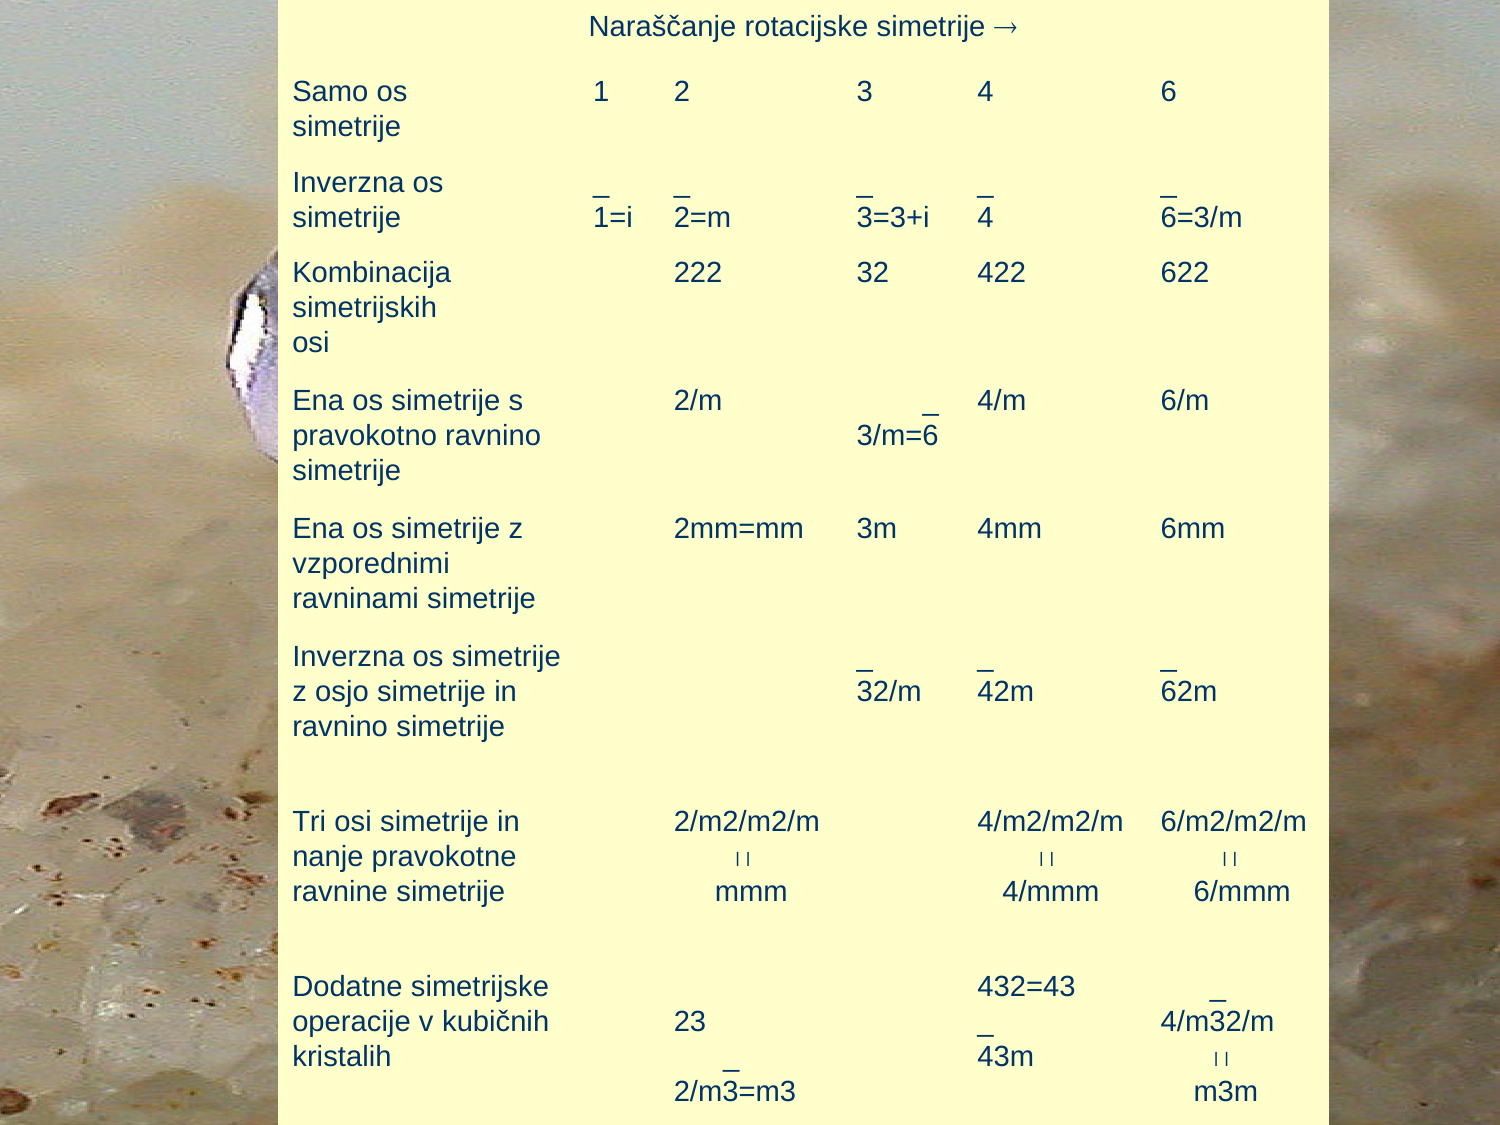

| Naraščanje rotacijske simetrije  | | | | | |
| --- | --- | --- | --- | --- | --- |
| Samo os simetrije | 1 | 2 | 3 | 4 | 6 |
| Inverzna os simetrije | \_ 1=i | \_ 2=m | \_ 3=3+i | \_ 4 | \_ 6=3/m |
| Kombinacija simetrijskih osi | | 222 | 32 | 422 | 622 |
| Ena os simetrije s pravokotno ravnino simetrije | | 2/m | \_ 3/m=6 | 4/m | 6/m |
| Ena os simetrije z vzporednimi ravninami simetrije | | 2mm=mm | 3m | 4mm | 6mm |
| Inverzna os simetrije z osjo simetrije in ravnino simetrije | | | \_ 32/m | \_ 42m | \_ 62m |
| Tri osi simetrije in nanje pravokotne ravnine simetrije | | 2/m2/m2/m  mmm | | 4/m2/m2/m  4/mmm | 6/m2/m2/m  6/mmm |
| Dodatne simetrijske operacije v kubičnih kristalih | | 23 \_ 2/m3=m3 | | 432=43 \_ 43m | \_ 4/m32/m  m3m |